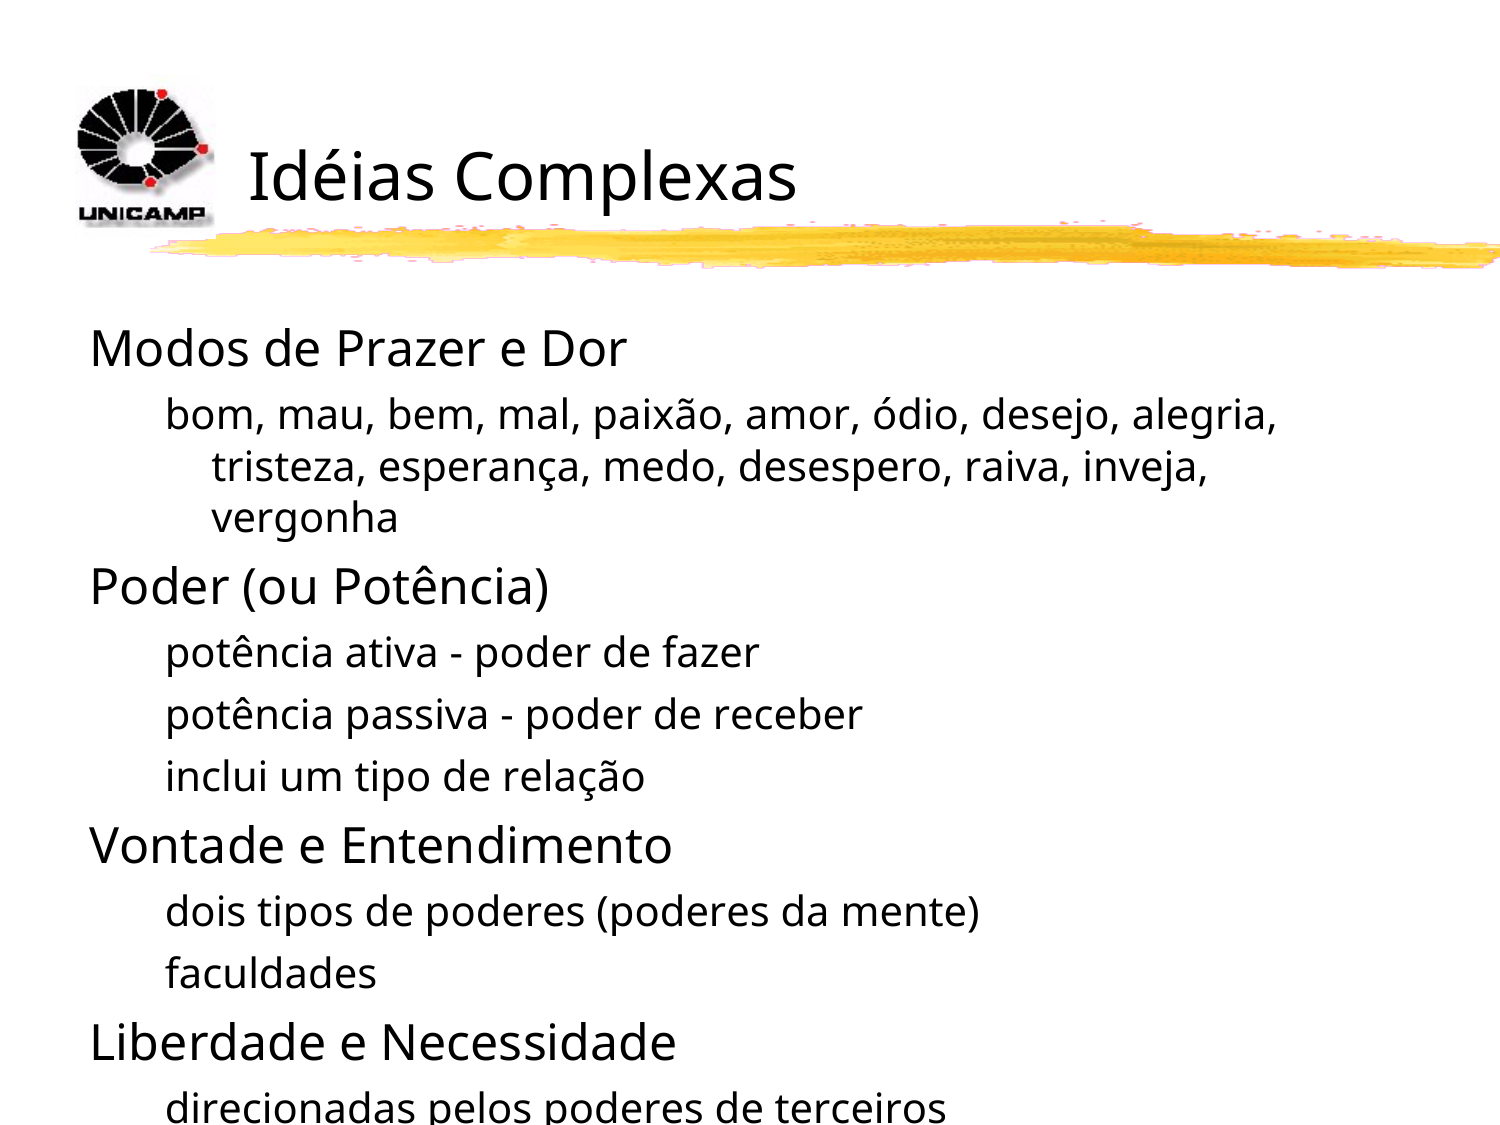

# Idéias Complexas
Modos de Prazer e Dor
bom, mau, bem, mal, paixão, amor, ódio, desejo, alegria, tristeza, esperança, medo, desespero, raiva, inveja, vergonha
Poder (ou Potência)
potência ativa - poder de fazer
potência passiva - poder de receber
inclui um tipo de relação
Vontade e Entendimento
dois tipos de poderes (poderes da mente)
faculdades
Liberdade e Necessidade
direcionadas pelos poderes de terceiros